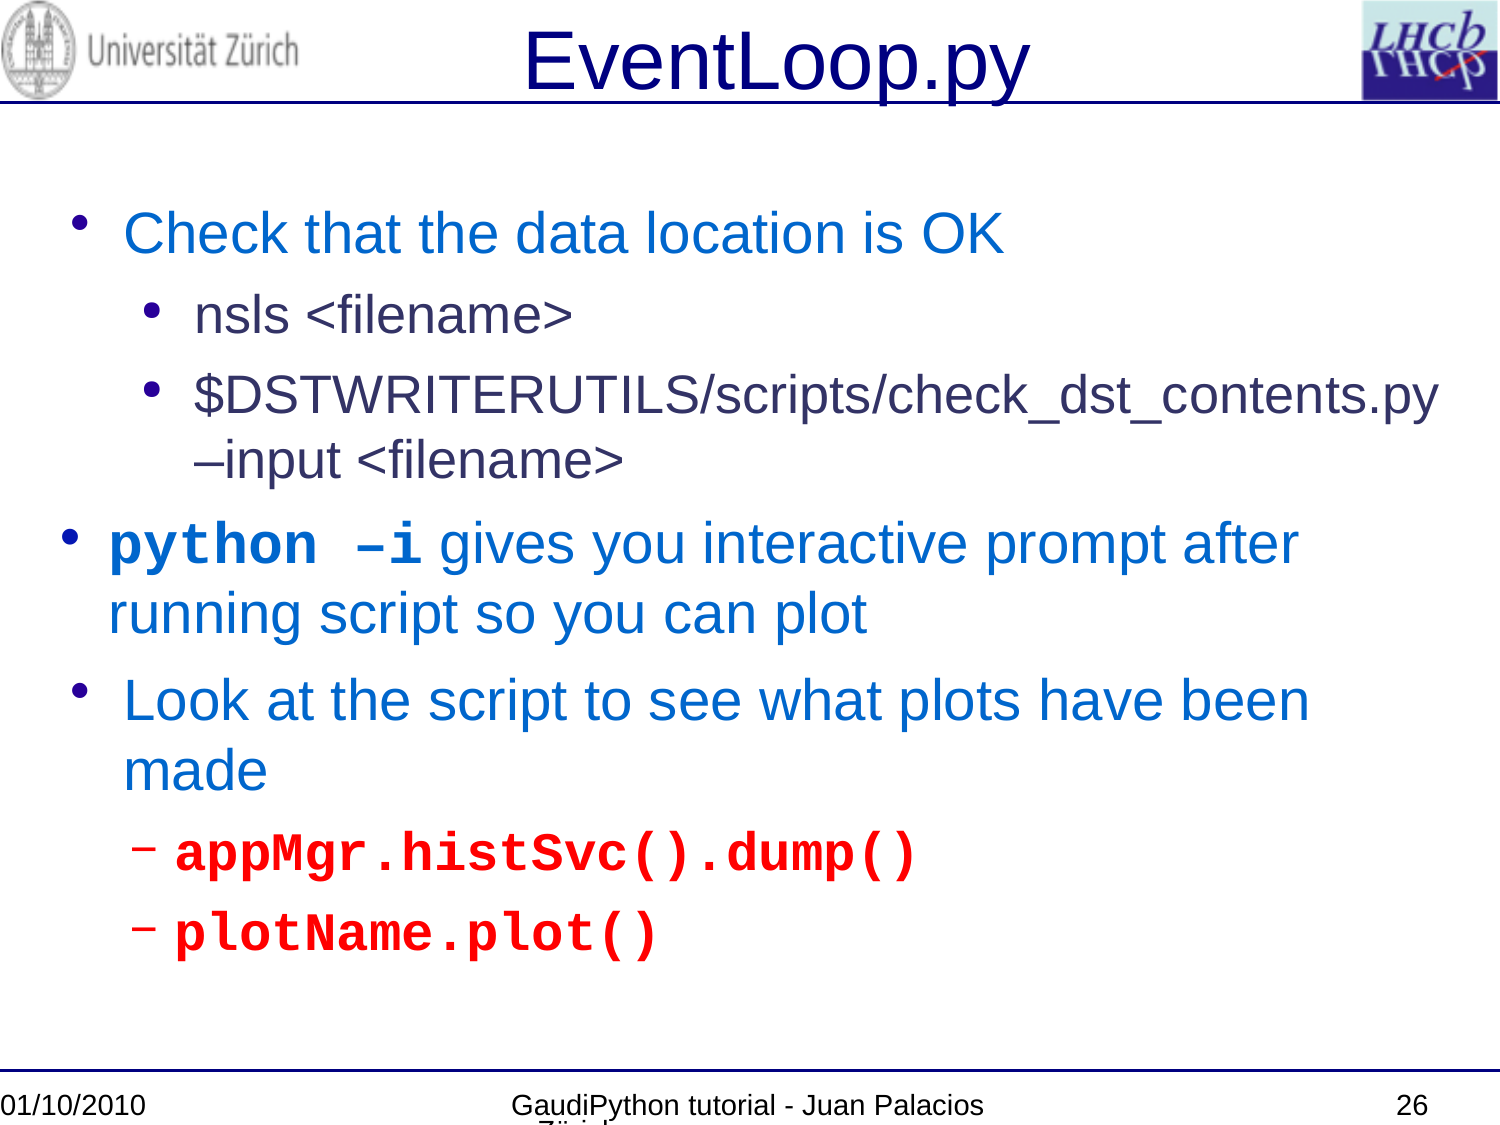

# EventLoop.py
Check that the data location is OK
nsls <filename>
$DSTWRITERUTILS/scripts/check_dst_contents.py –input <filename>
python –i gives you interactive prompt after running script so you can plot
Look at the script to see what plots have been made
appMgr.histSvc().dump()
plotName.plot()
01/10/2010
GaudiPython tutorial - Juan Palacios - Zürich
26